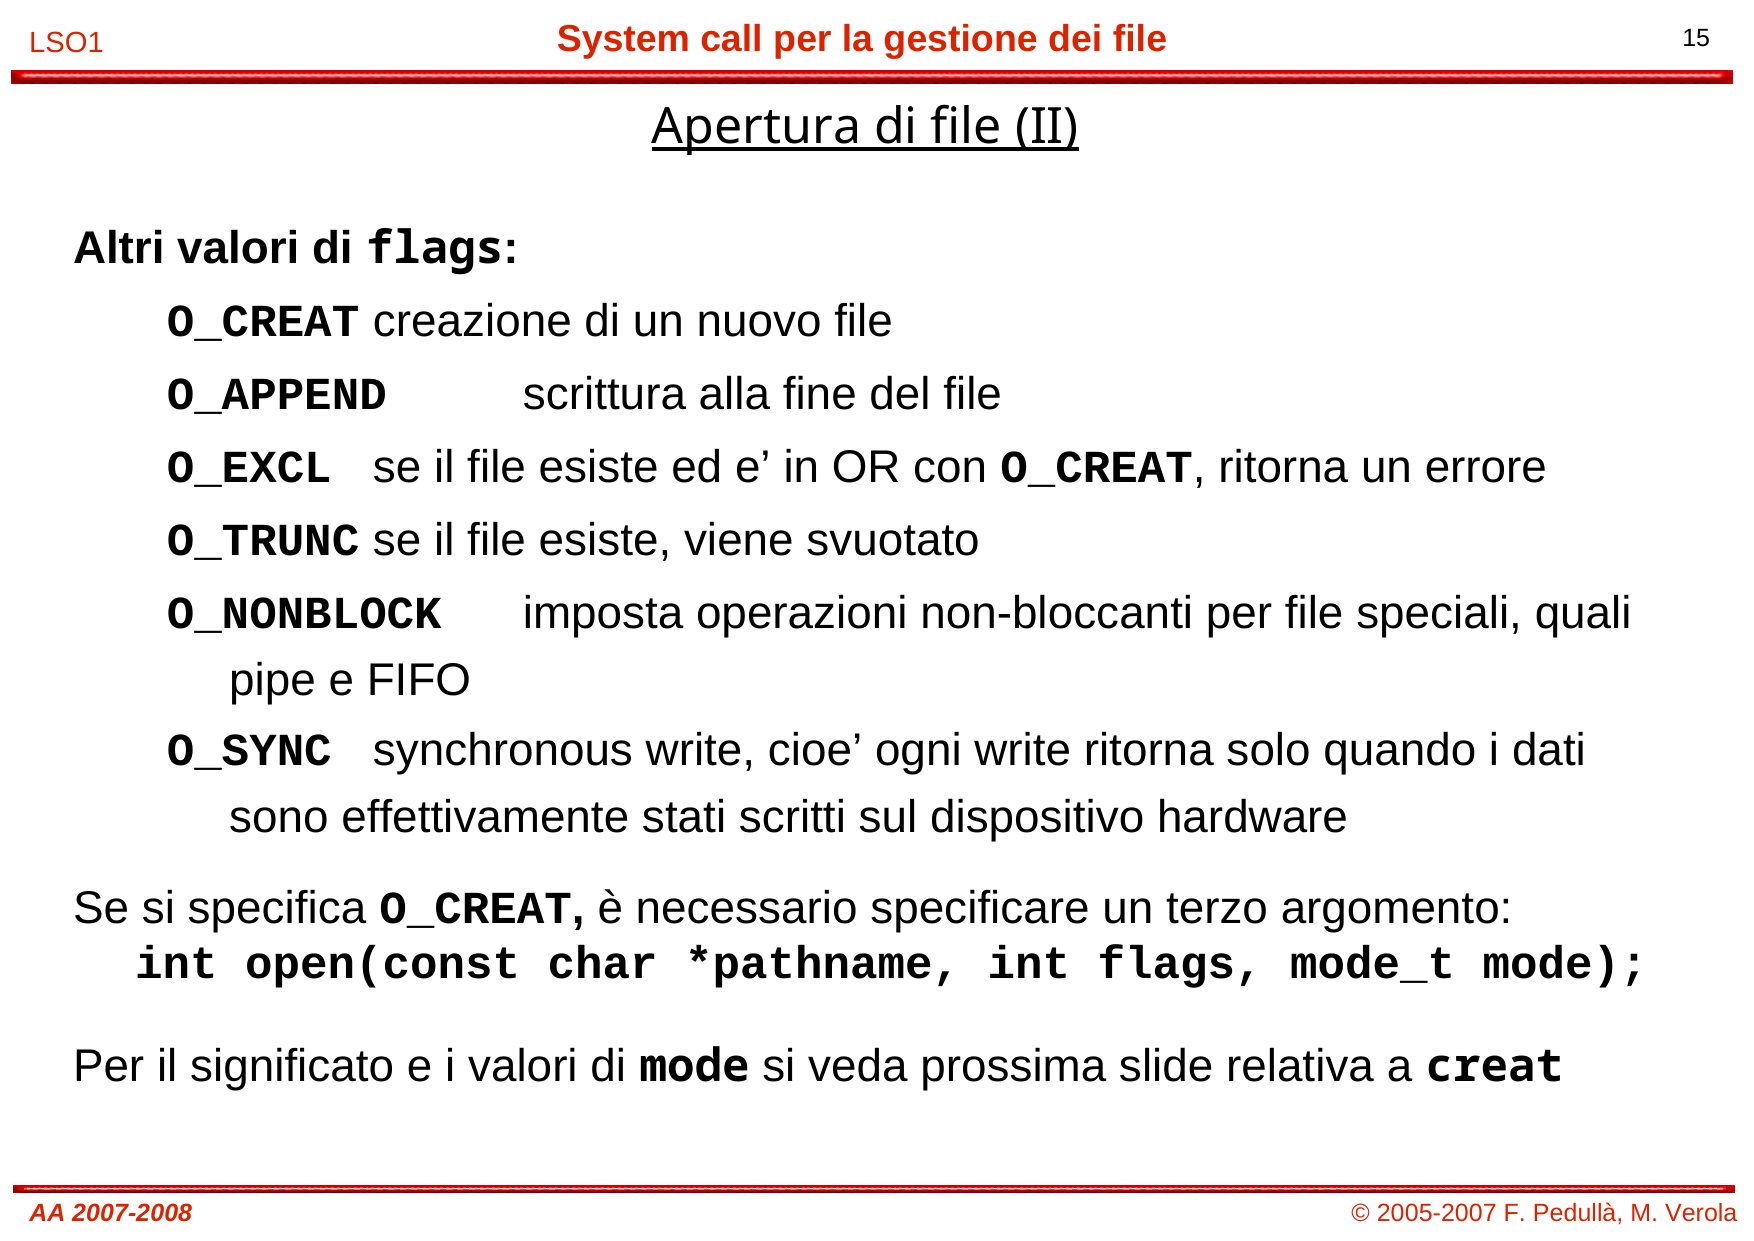

Apertura di file (II)
# Altri valori di flags:
O_CREAT	creazione di un nuovo file
O_APPEND	scrittura alla fine del file
O_EXCL	se il file esiste ed e’ in OR con O_CREAT, ritorna un errore
O_TRUNC	se il file esiste, viene svuotato
O_NONBLOCK	imposta operazioni non-bloccanti per file speciali, quali pipe e FIFO
O_SYNC	synchronous write, cioe’ ogni write ritorna solo quando i dati sono effettivamente stati scritti sul dispositivo hardware
Se si specifica O_CREAT, è necessario specificare un terzo argomento:
int open(const char *pathname, int flags, mode_t mode);
Per il significato e i valori di mode si veda prossima slide relativa a creat